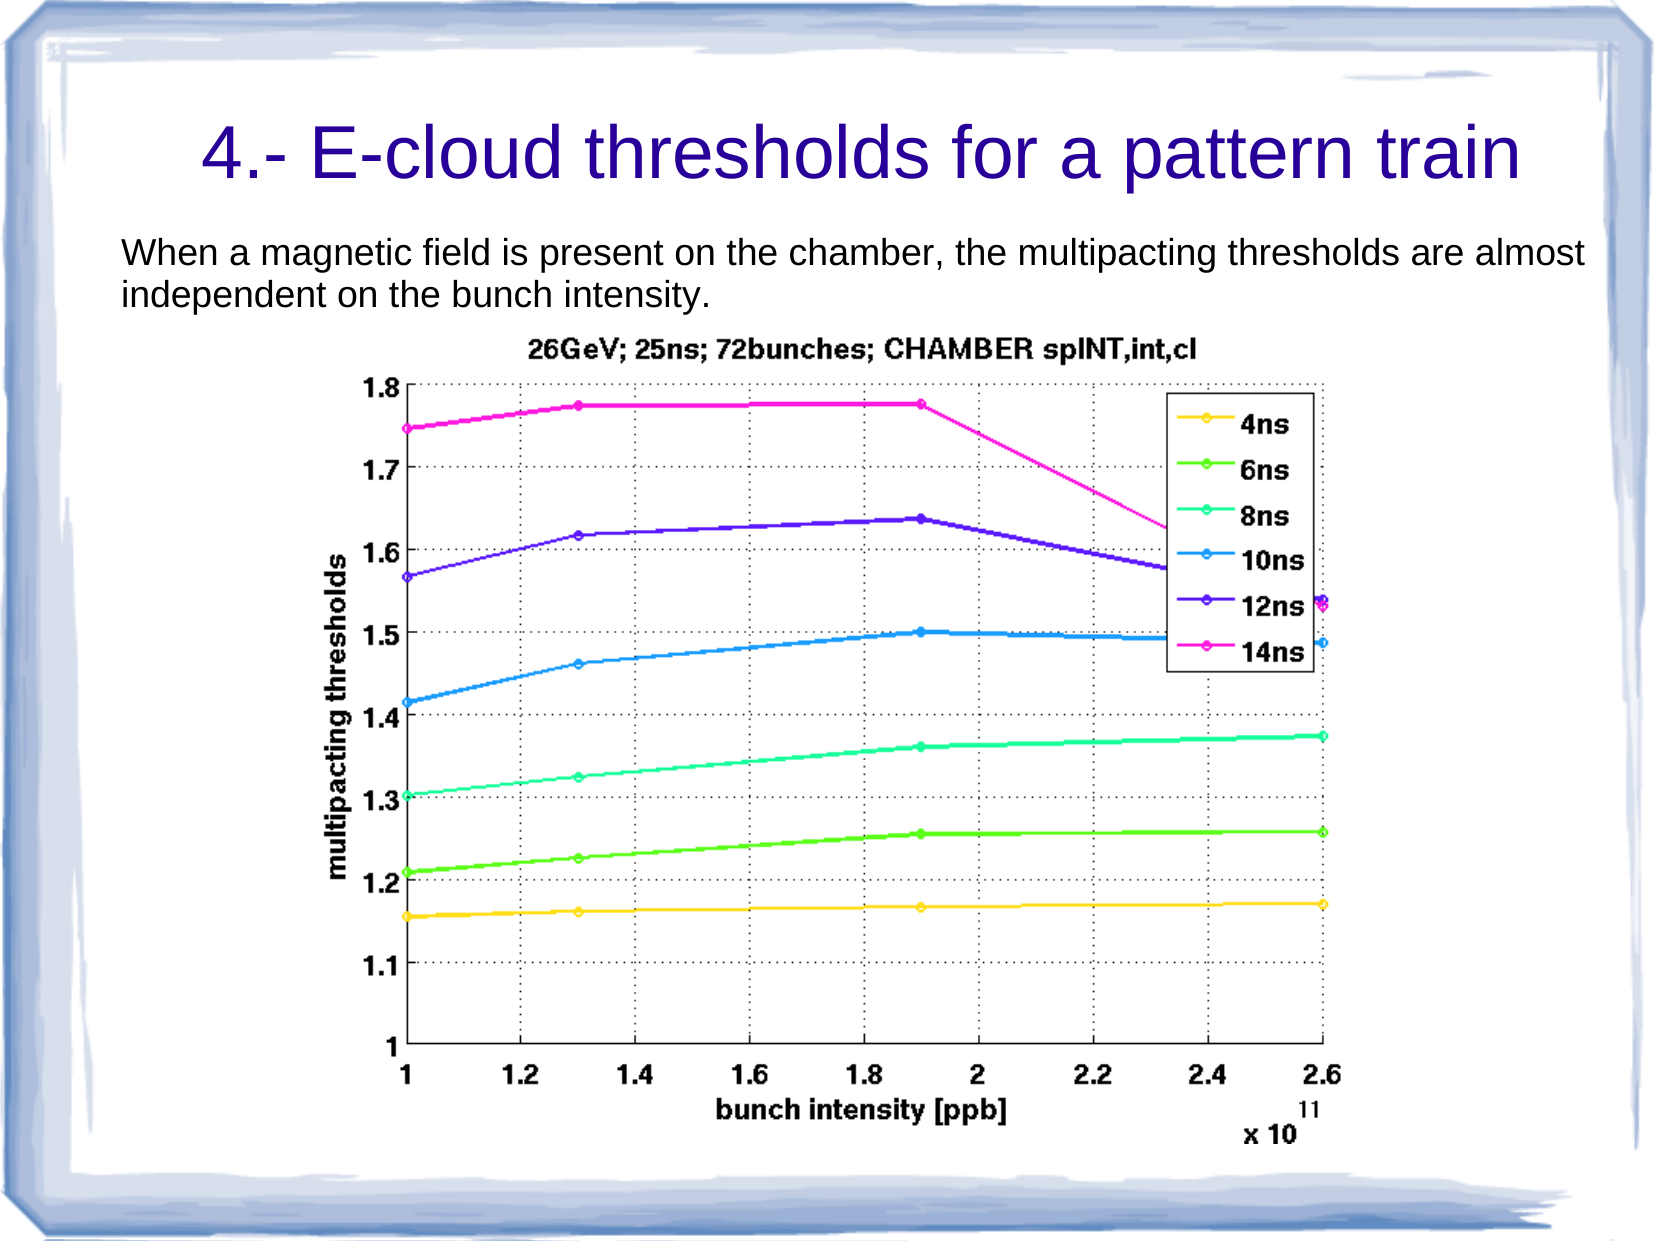

# 4.- E-cloud thresholds for a pattern train
When a magnetic field is present on the chamber, the multipacting thresholds are almost independent on the bunch intensity.